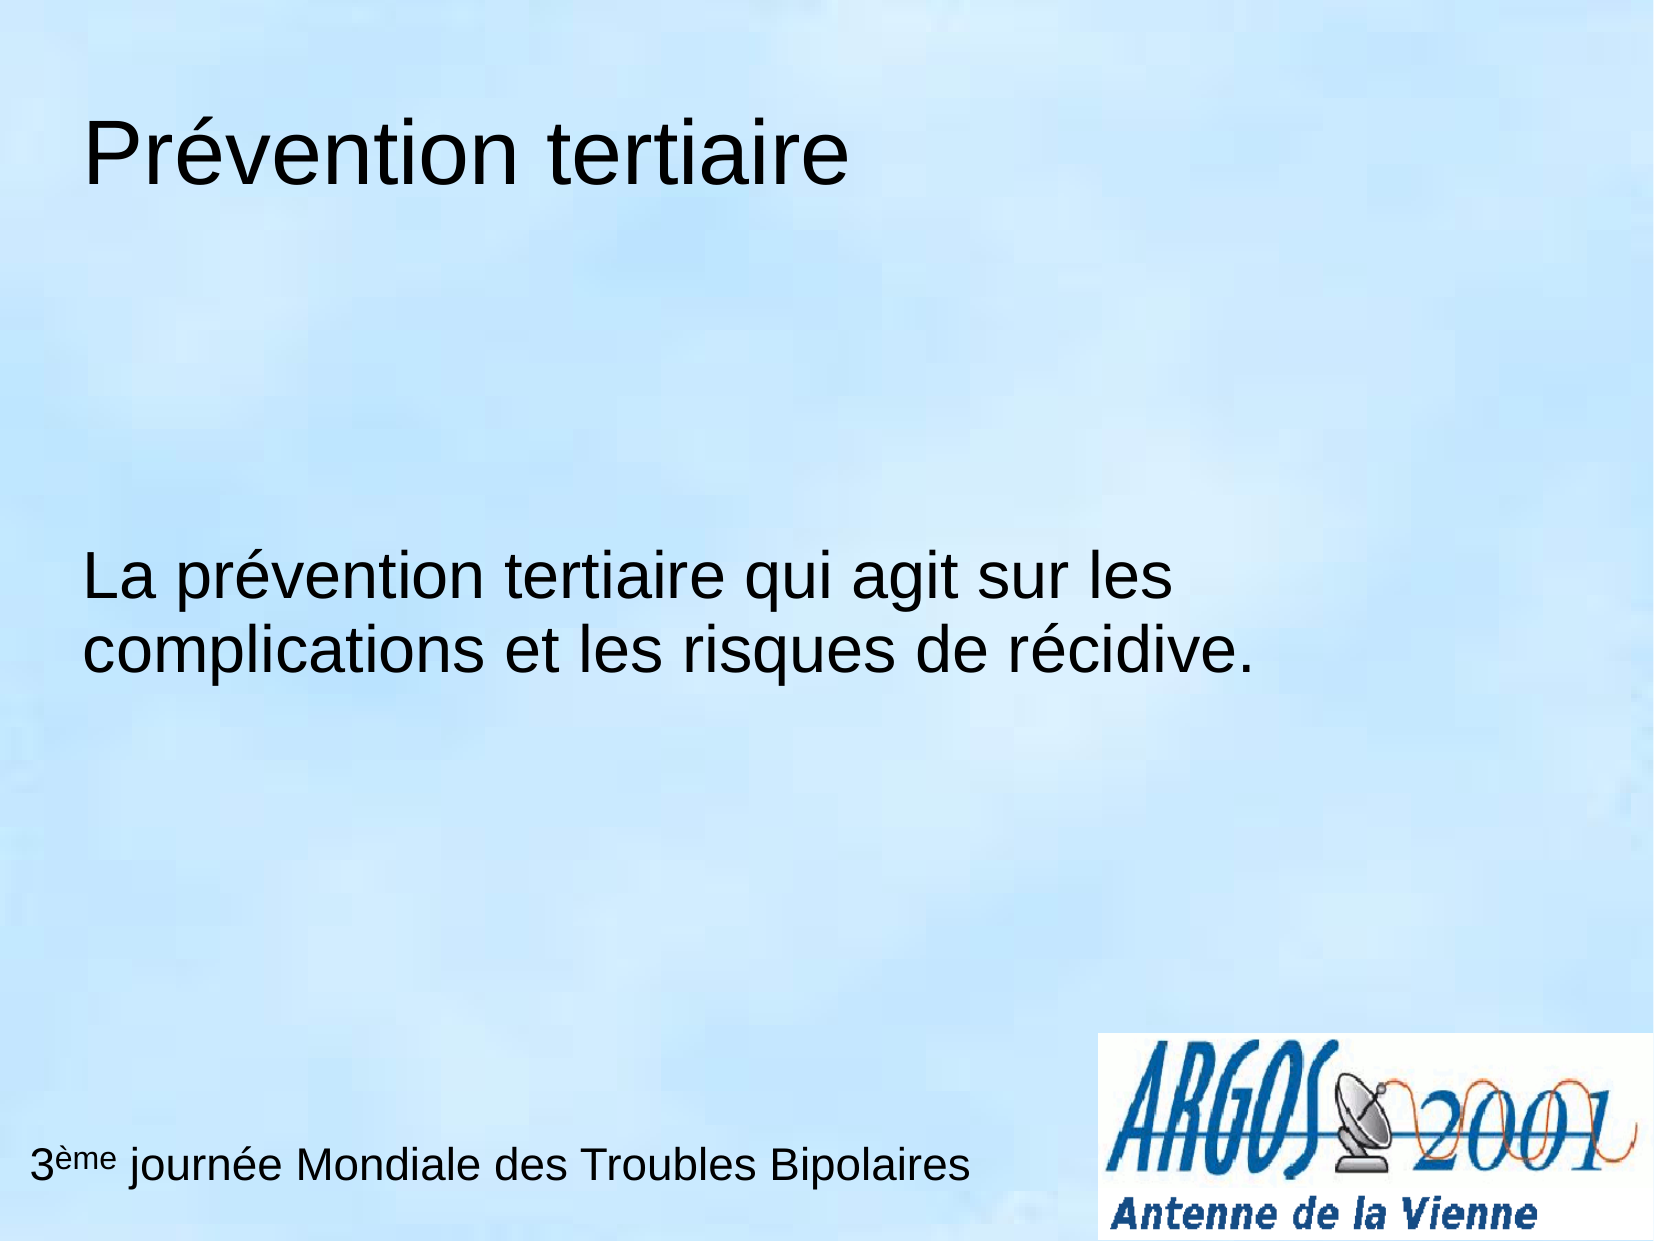

# Prévention tertiaire
La prévention tertiaire qui agit sur les complications et les risques de récidive.
3ème journée Mondiale des Troubles Bipolaires